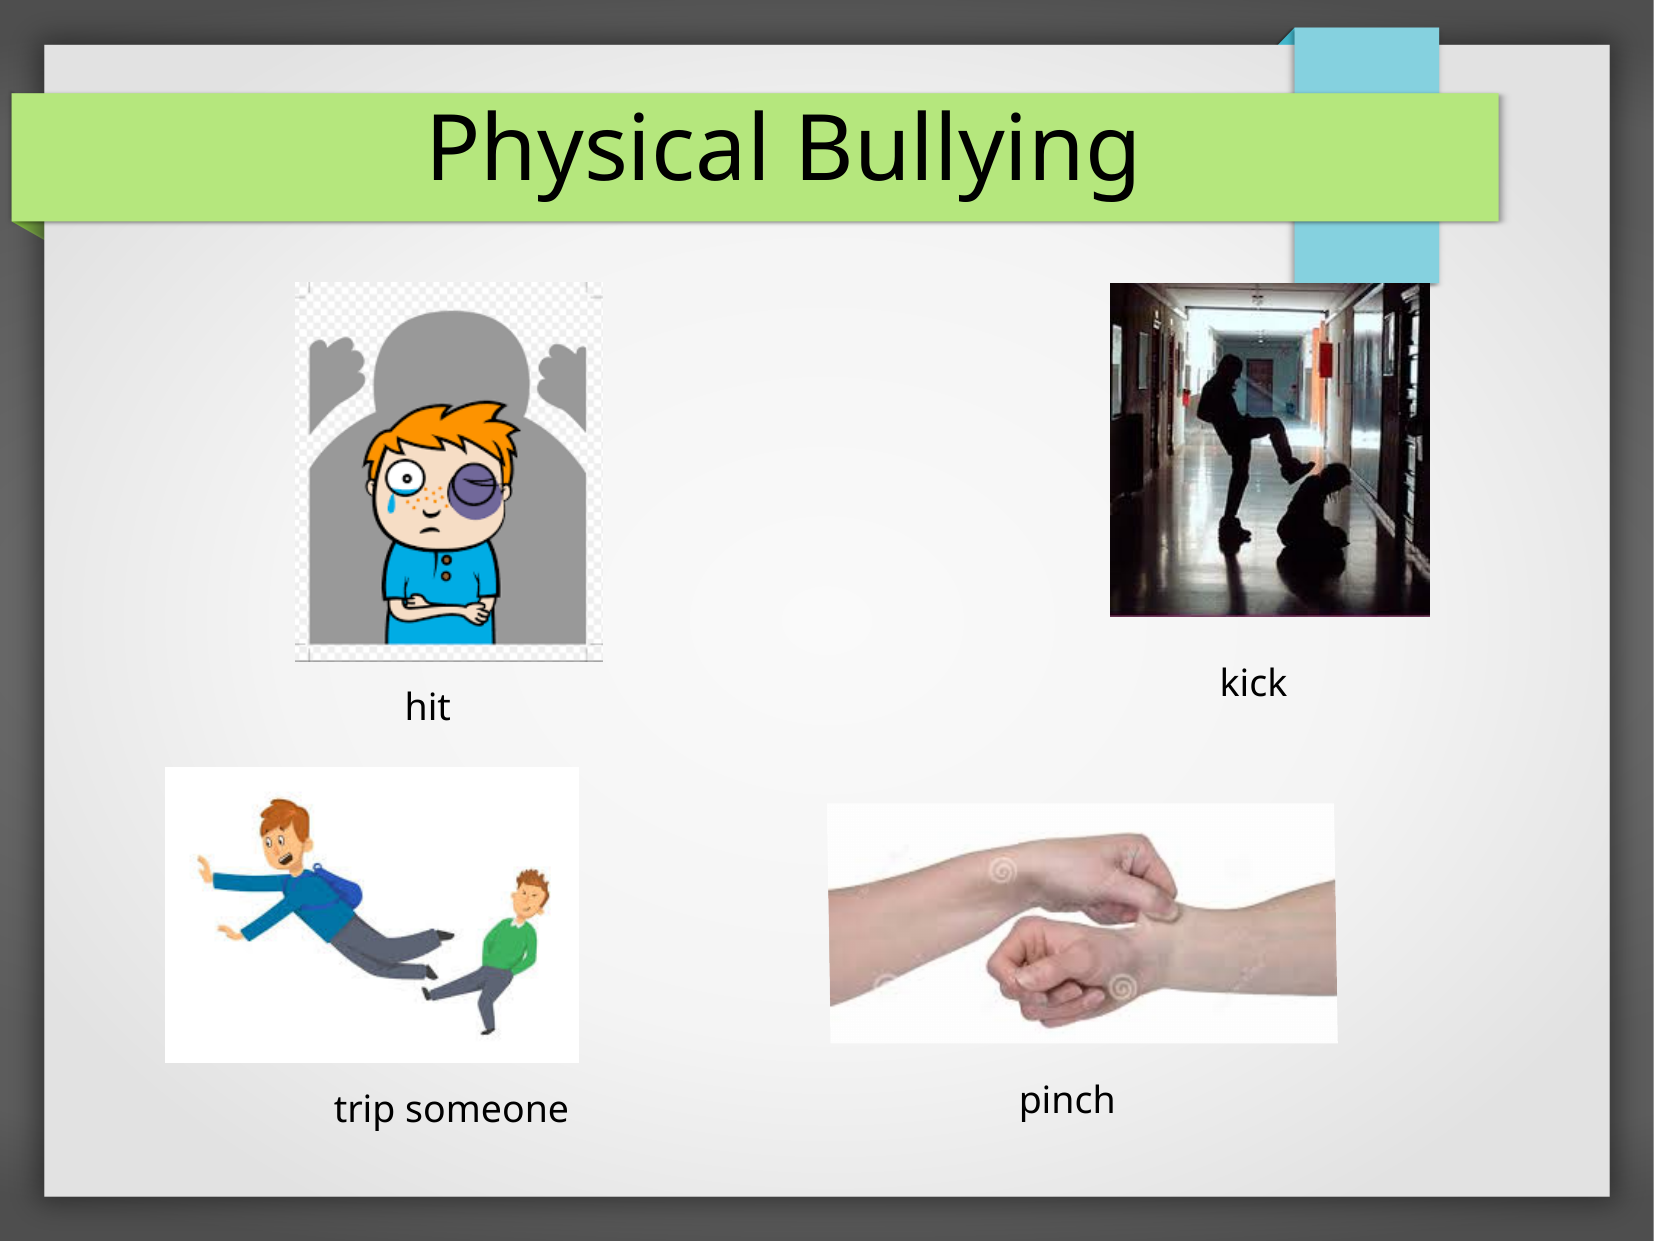

# Physical Bullying
kick
hit
pinch
trip someone